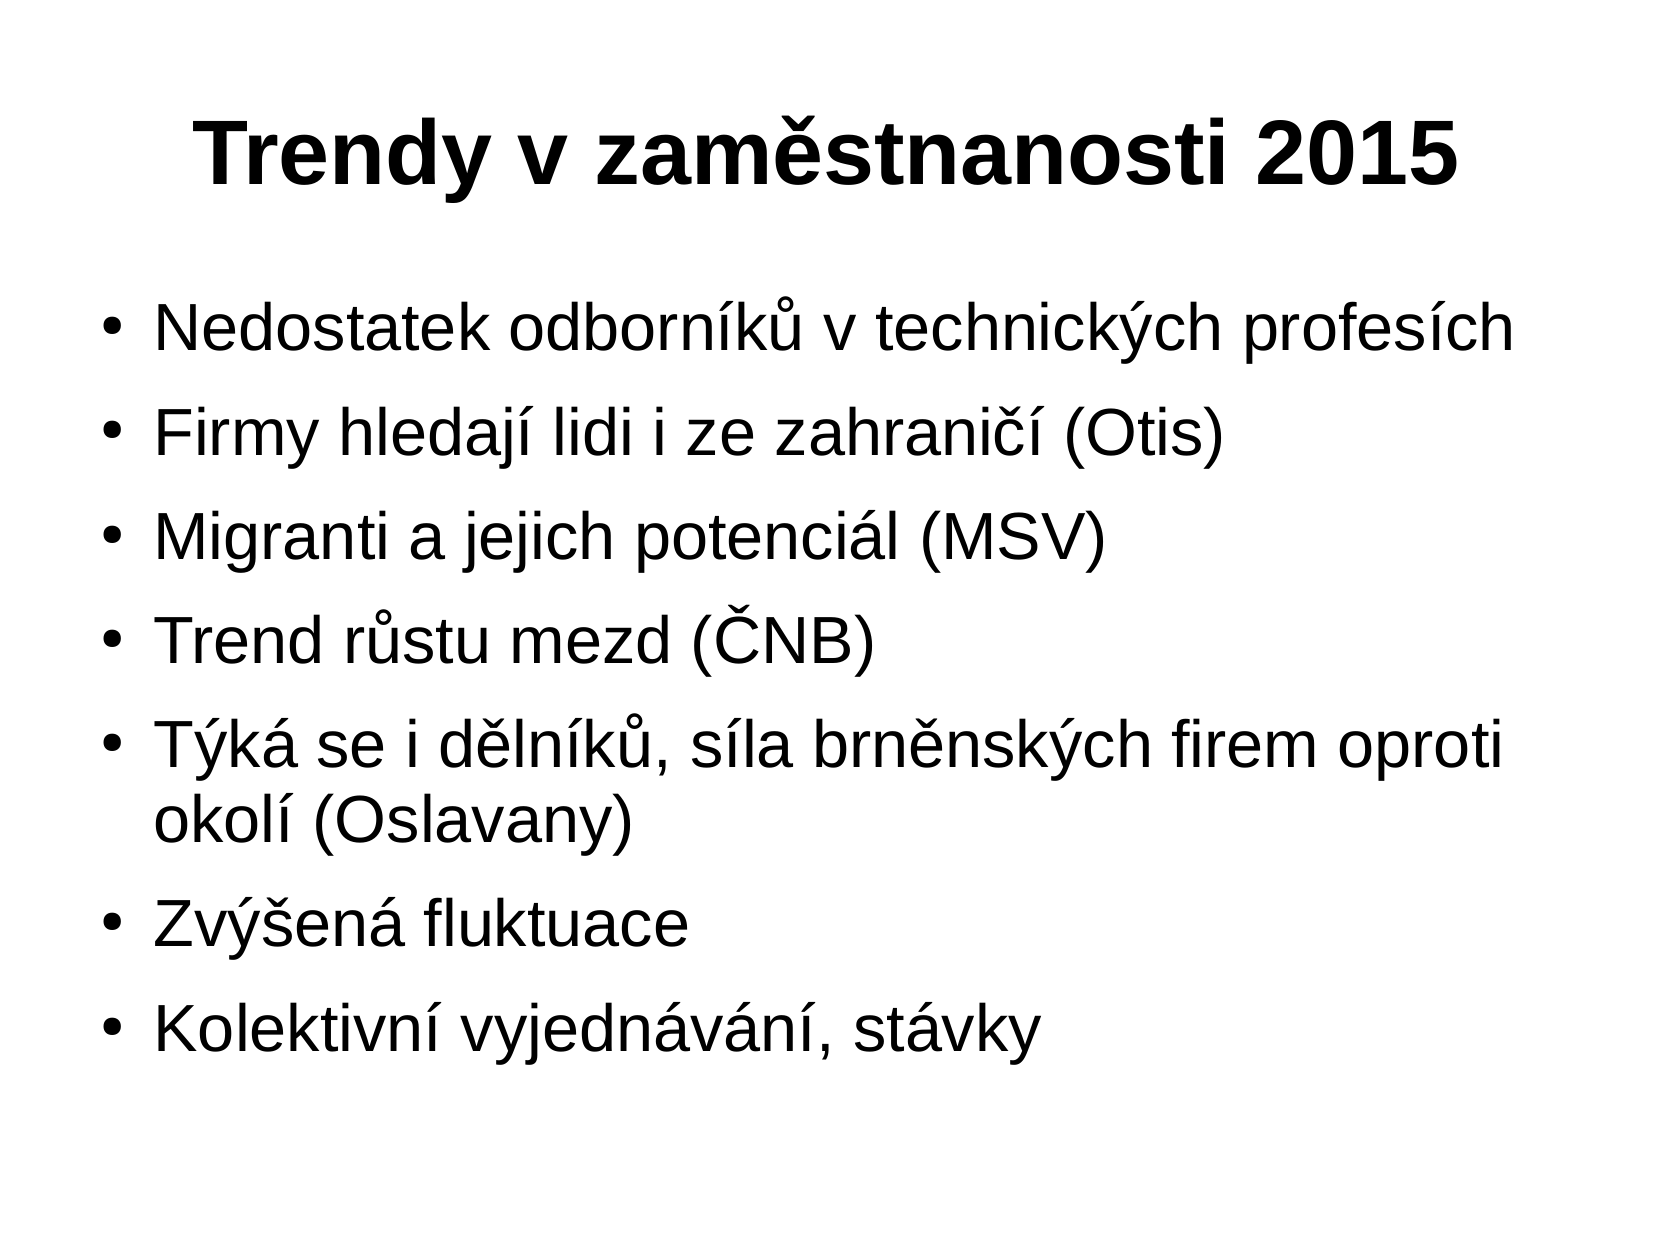

# Trendy v zaměstnanosti 2015
Nedostatek odborníků v technických profesích
Firmy hledají lidi i ze zahraničí (Otis)
Migranti a jejich potenciál (MSV)
Trend růstu mezd (ČNB)
Týká se i dělníků, síla brněnských firem oproti okolí (Oslavany)
Zvýšená fluktuace
Kolektivní vyjednávání, stávky